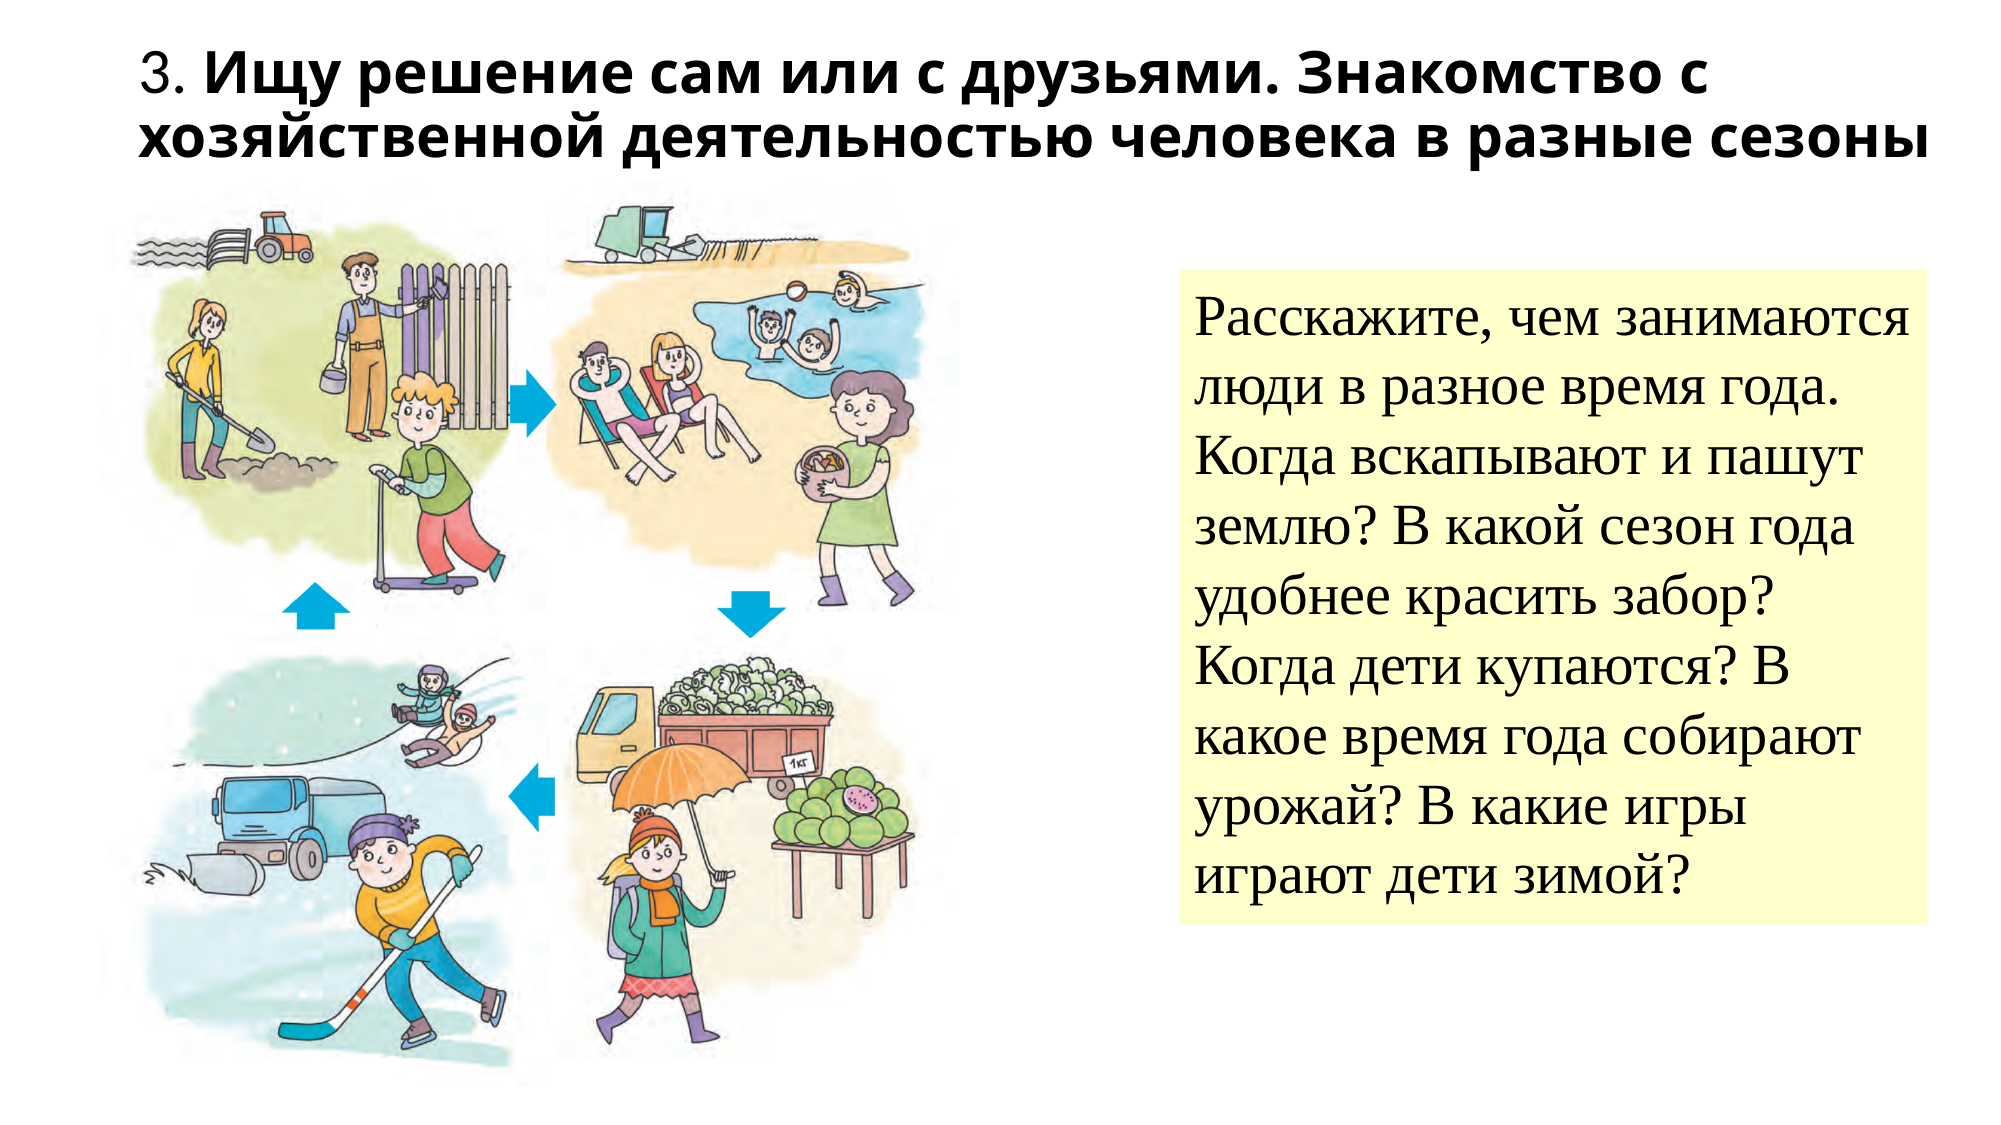

3. Ищу решение сам или с друзьями. Знакомство с хозяйственной деятельностью человека в разные сезоны
# Расскажите, чем занимаются люди в разное время года. Когда вскапывают и пашут землю? В какой сезон года удобнее красить забор? Когда дети купаются? В какое время года собирают урожай? В какие игры играют дети зимой?